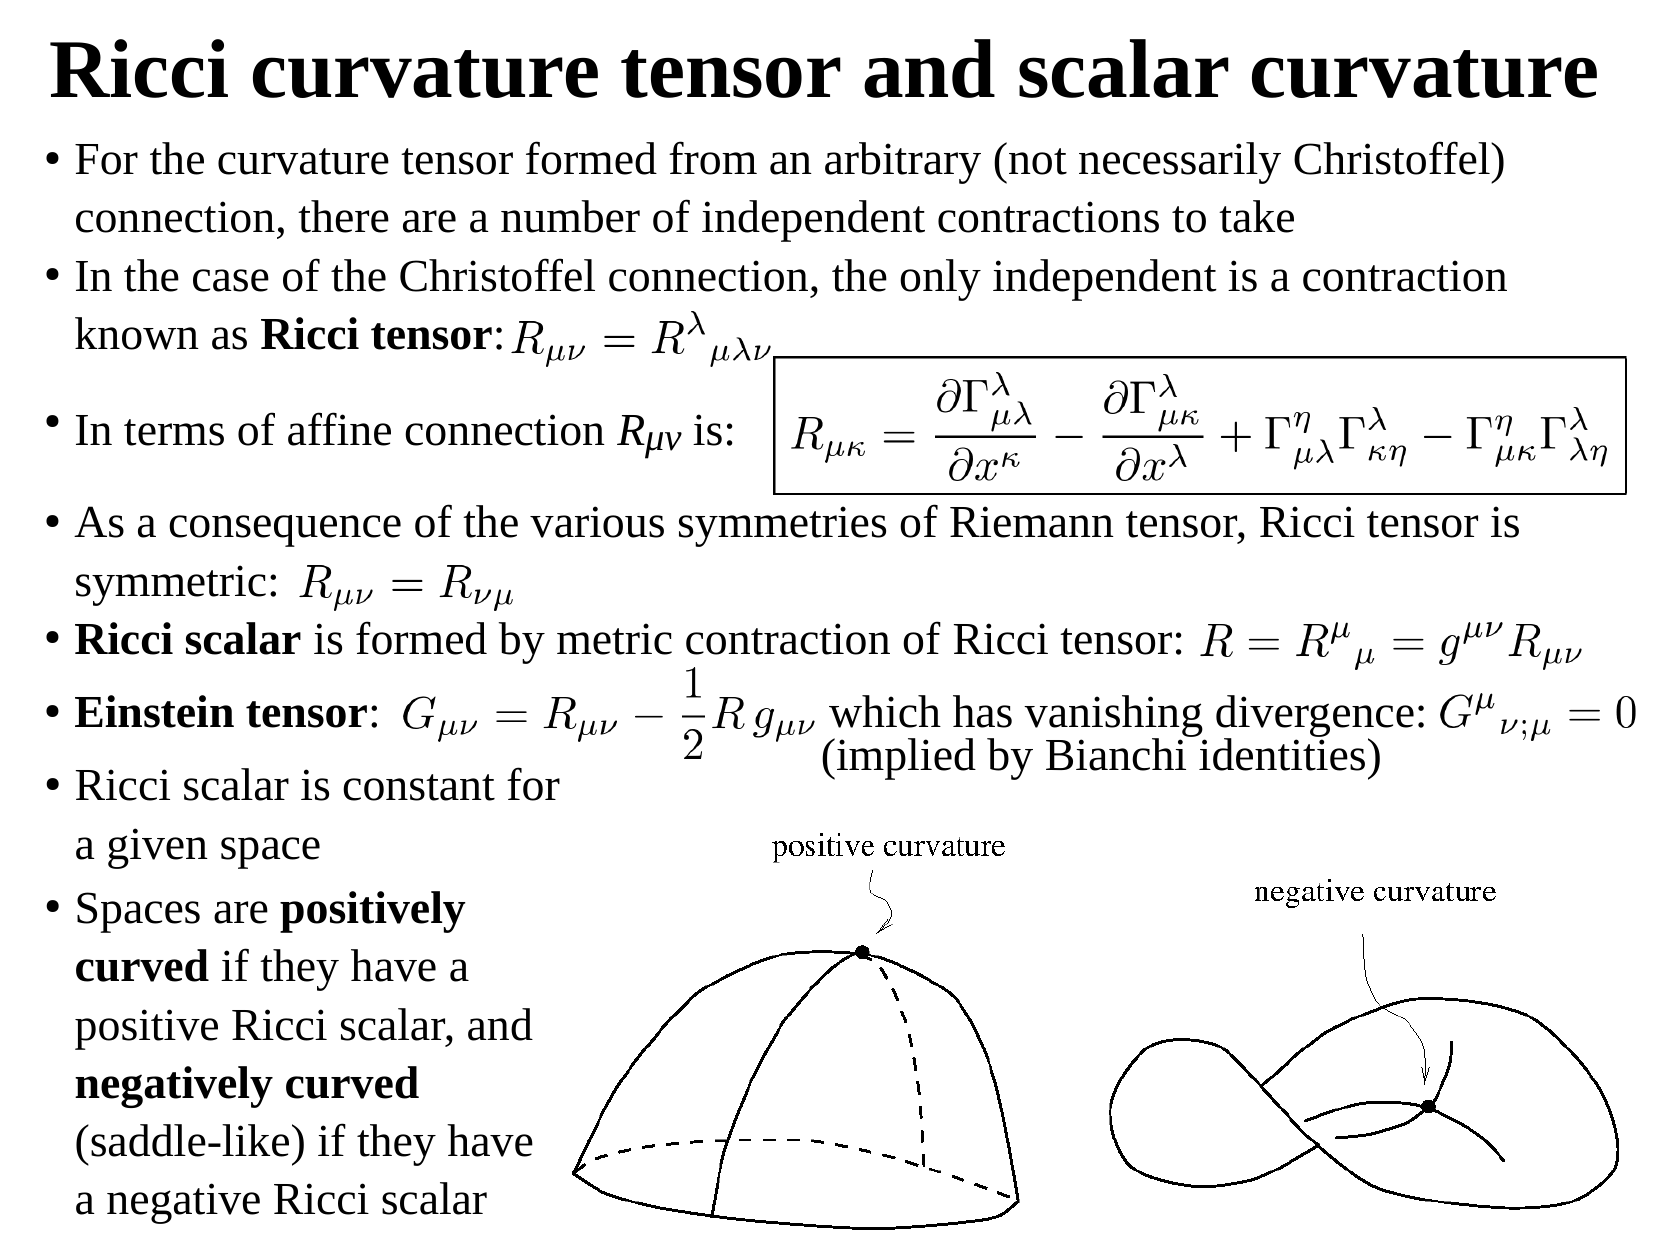

Ricci curvature tensor and scalar curvature
# For the curvature tensor formed from an arbitrary (not necessarily Christoffel) connection, there are a number of independent contractions to take
In the case of the Christoffel connection, the only independent is a contraction known as Ricci tensor:
In terms of affine connection Rμν is:
As a consequence of the various symmetries of Riemann tensor, Ricci tensor is symmetric:
Ricci scalar is formed by metric contraction of Ricci tensor:
Einstein tensor: which has vanishing divergence:
(implied by Bianchi identities)
Ricci scalar is constant for a given space
Spaces are positively curved if they have a positive Ricci scalar, and negatively curved (saddle-like) if they have a negative Ricci scalar